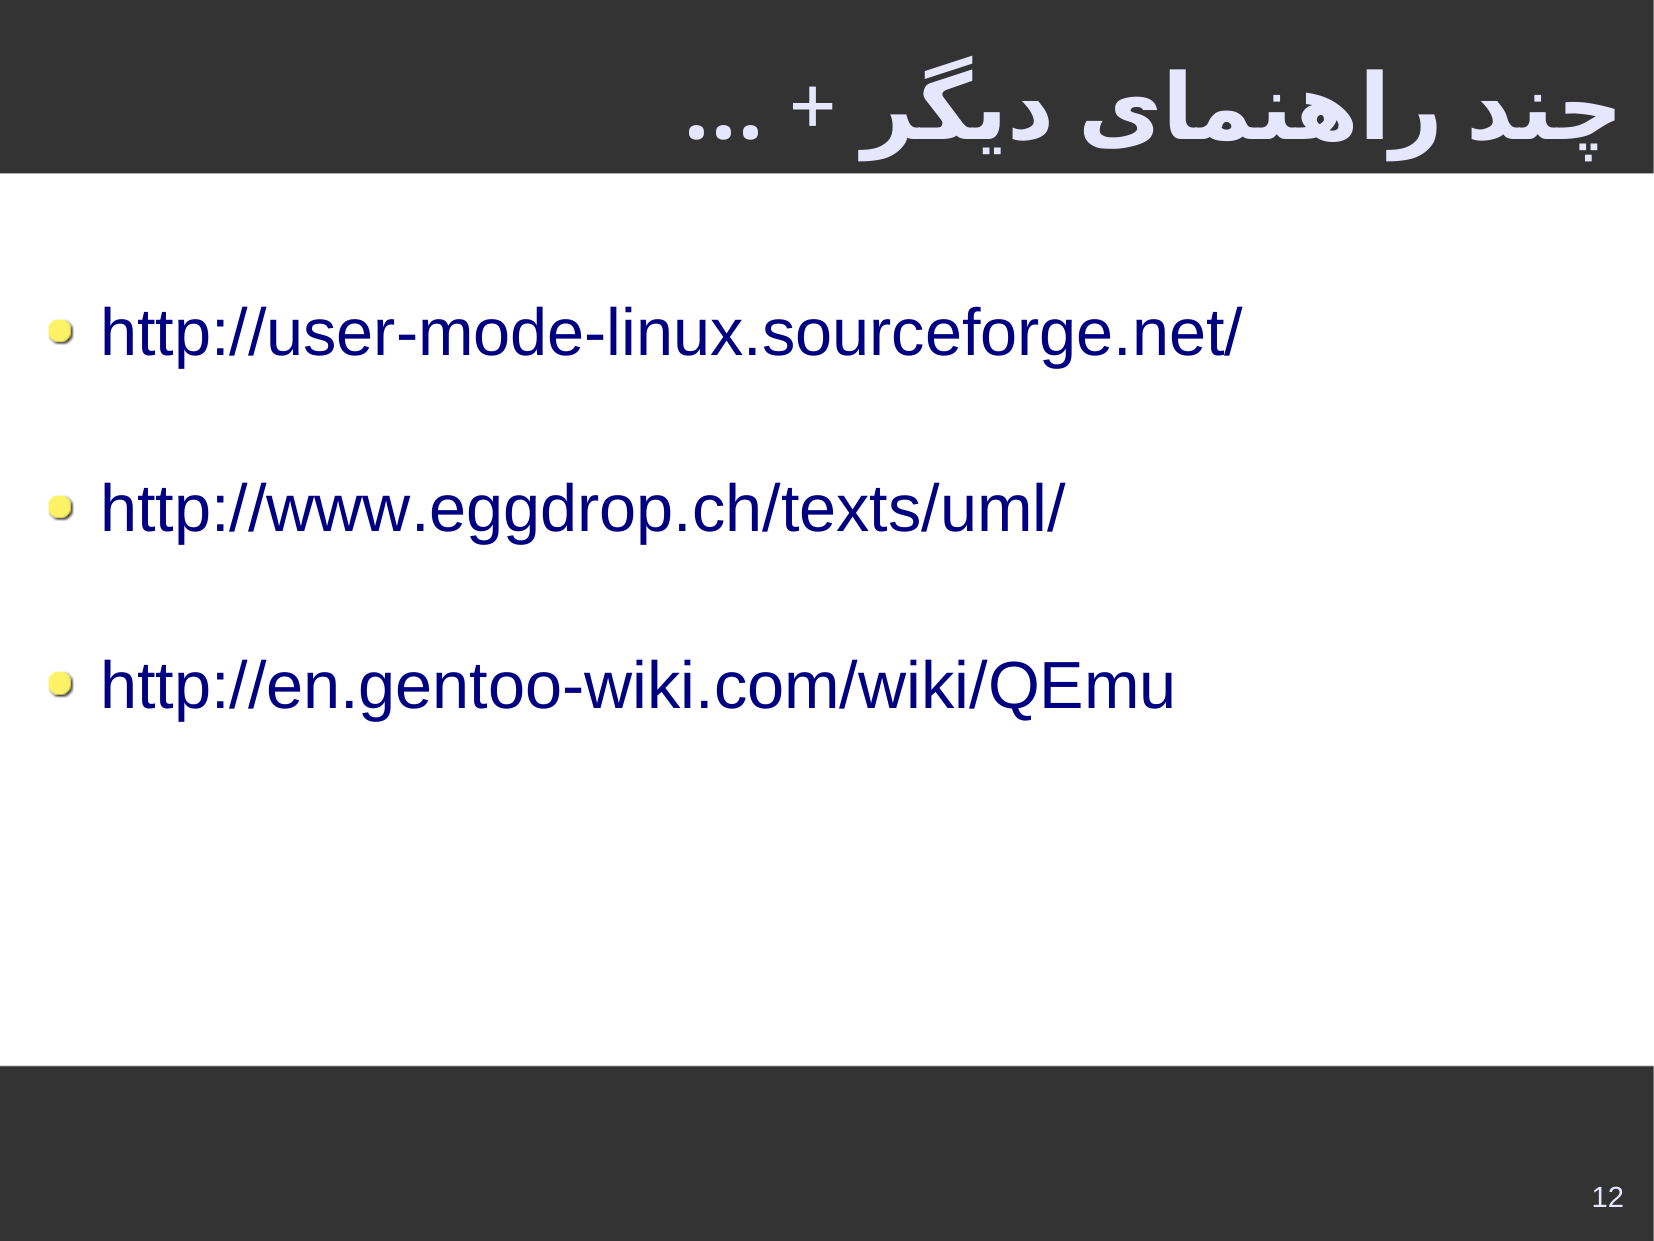

# چند راهنمای دیگر + ...
http://user-mode-linux.sourceforge.net/
http://www.eggdrop.ch/texts/uml/
http://en.gentoo-wiki.com/wiki/QEmu
12